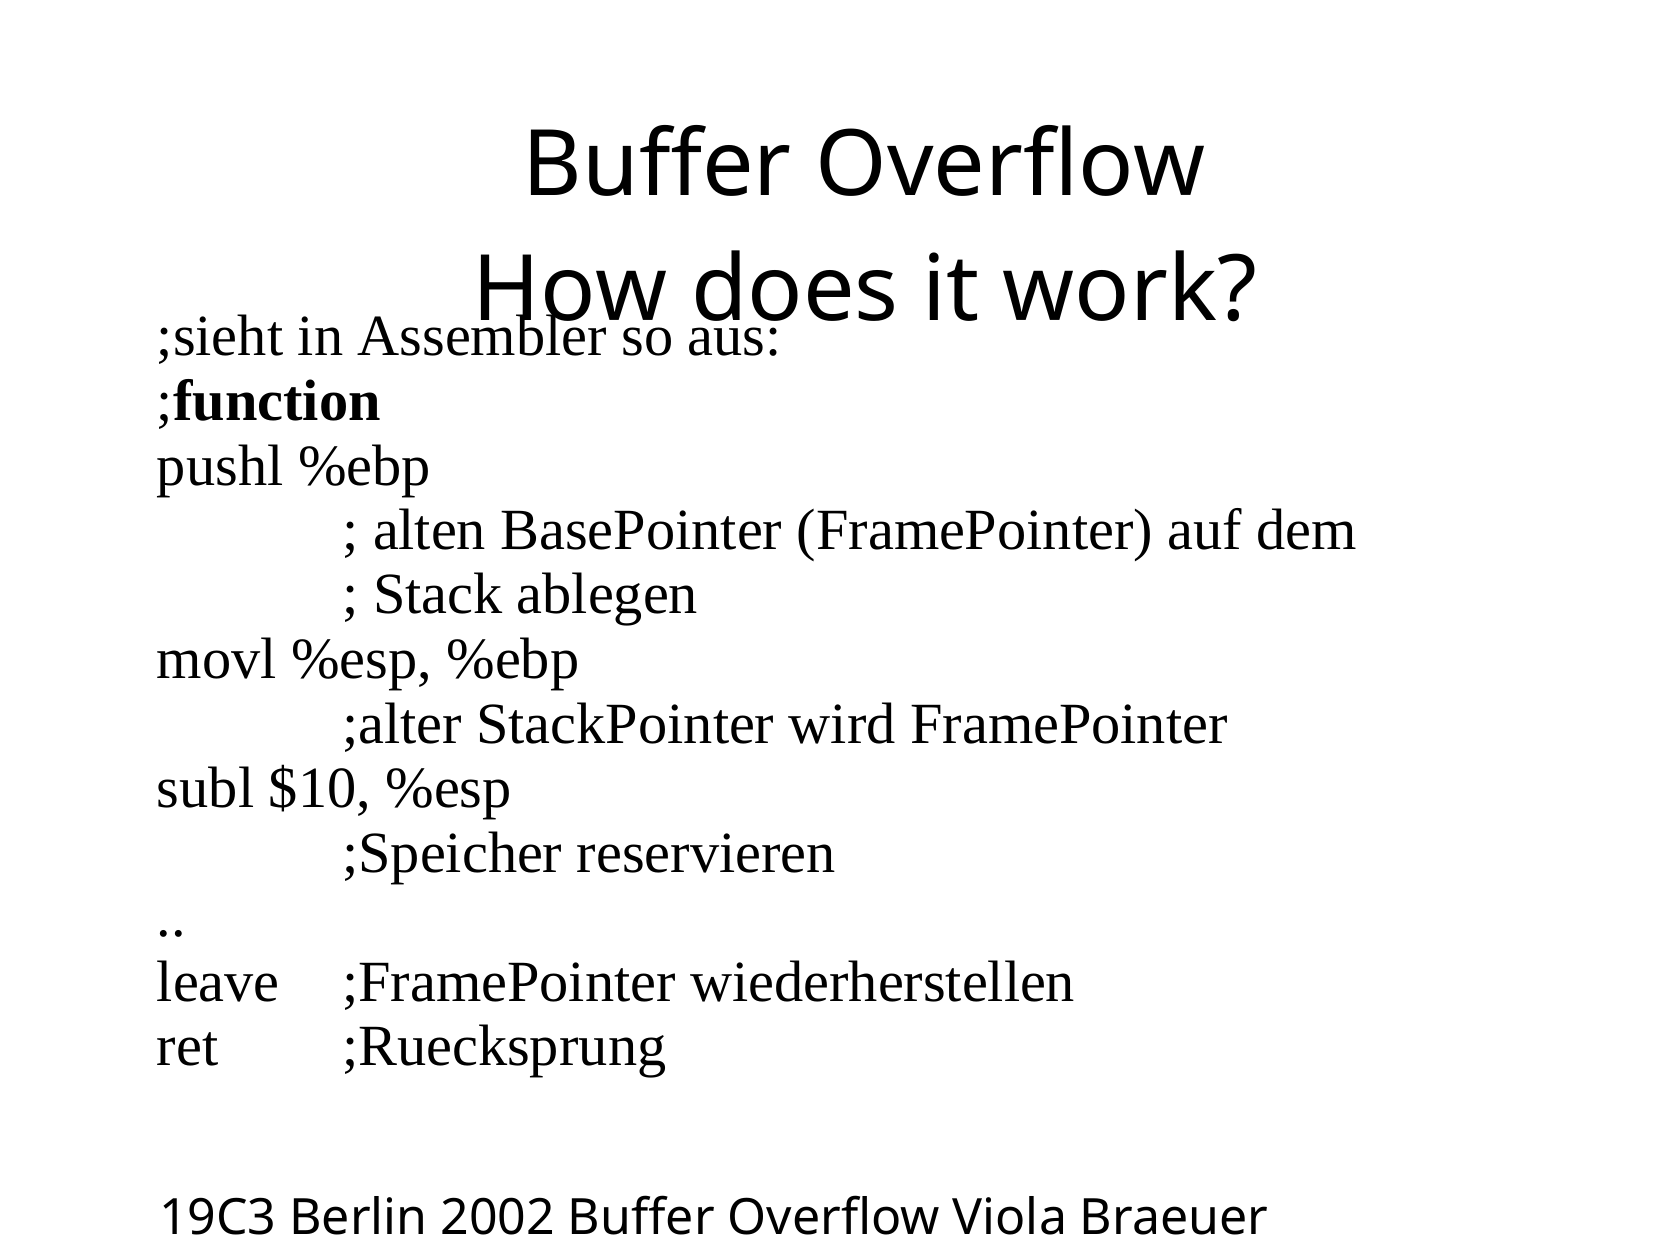

Buffer Overflow
How does it work?
;sieht in Assembler so aus:
;function
pushl %ebp
		; alten BasePointer (FramePointer) auf dem
		; Stack ablegen
movl %esp, %ebp
		;alter StackPointer wird FramePointer
subl $10, %esp
		;Speicher reservieren
..
leave	;FramePointer wiederherstellen
ret		;Ruecksprung
19C3 Berlin 2002 Buffer Overflow Viola Braeuer